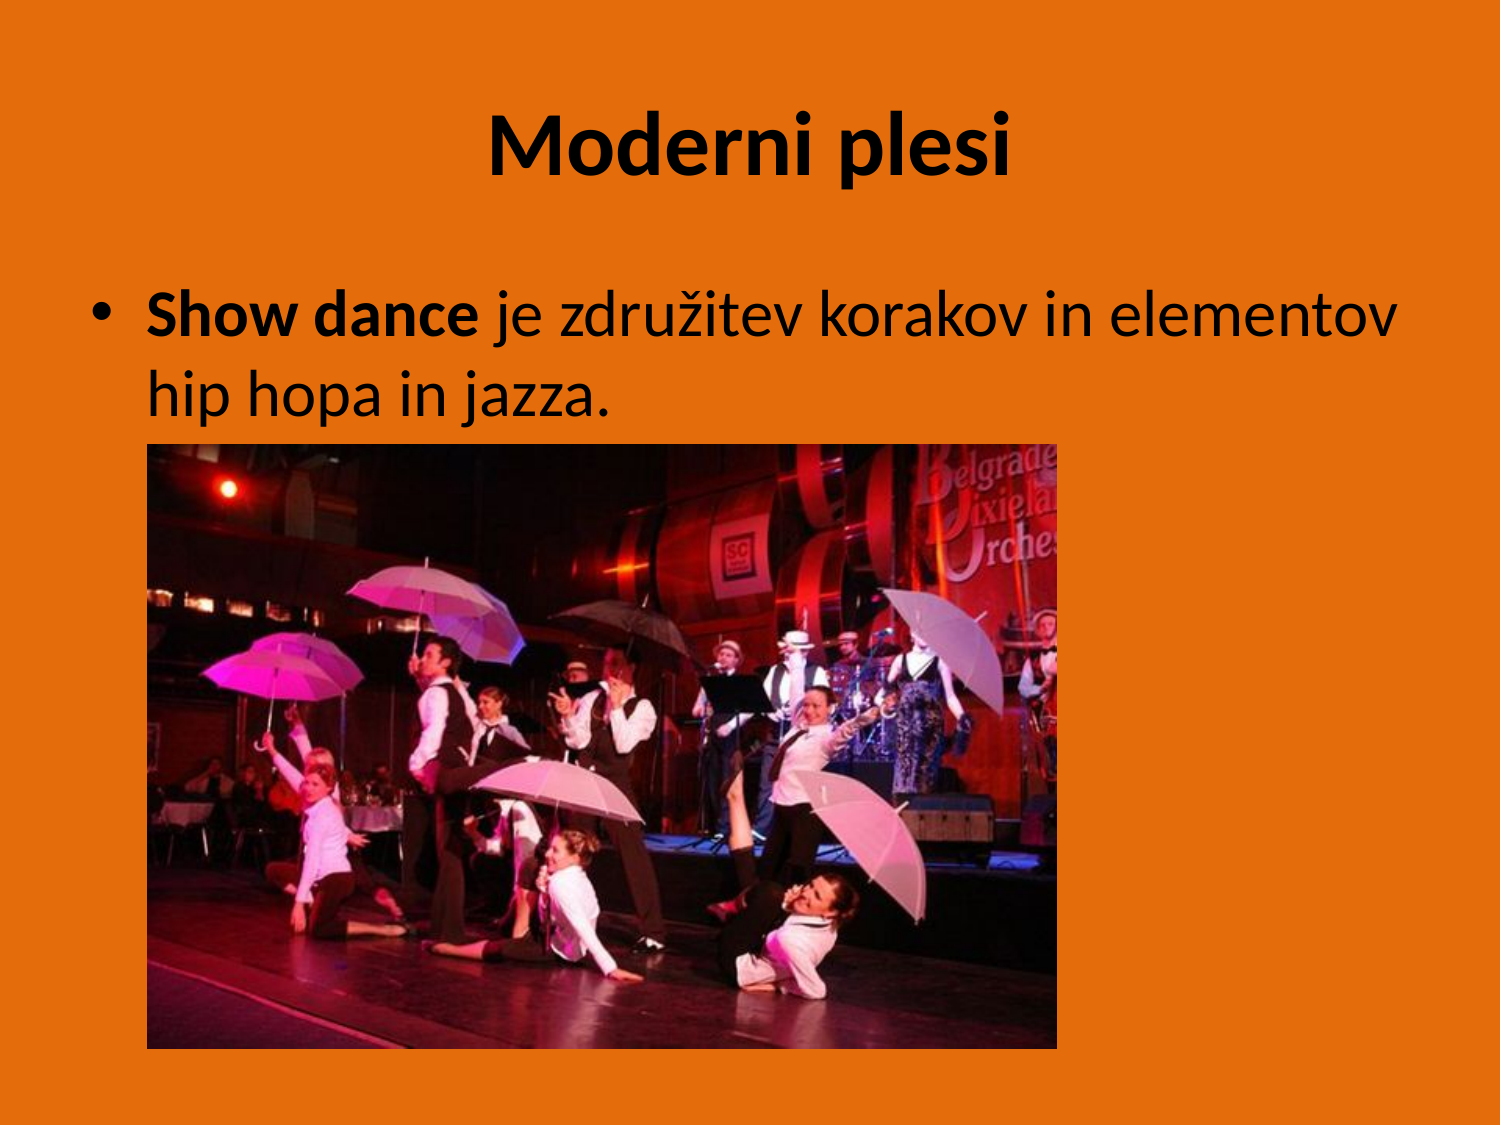

# Moderni plesi
Show dance je združitev korakov in elementov hip hopa in jazza.